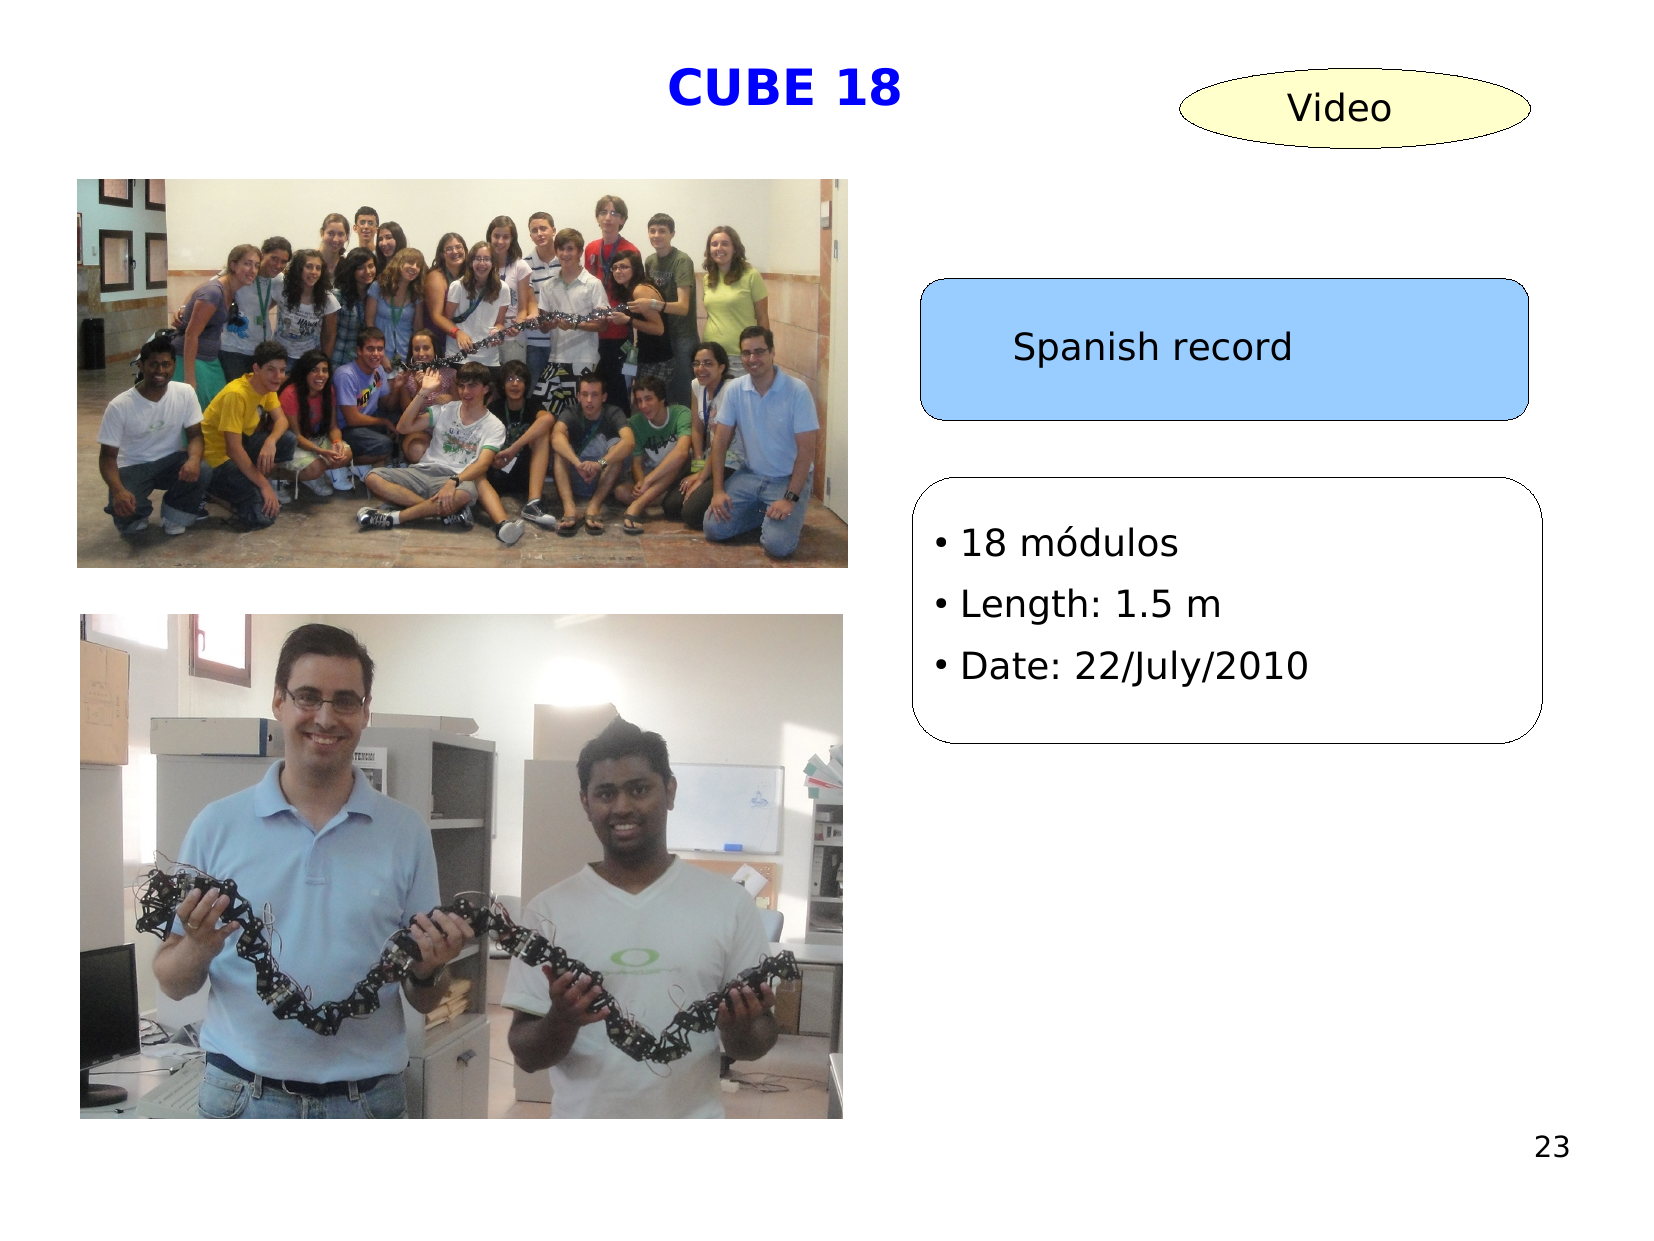

CUBE 18
Video
Spanish record
 18 módulos
 Length: 1.5 m
 Date: 22/July/2010
23